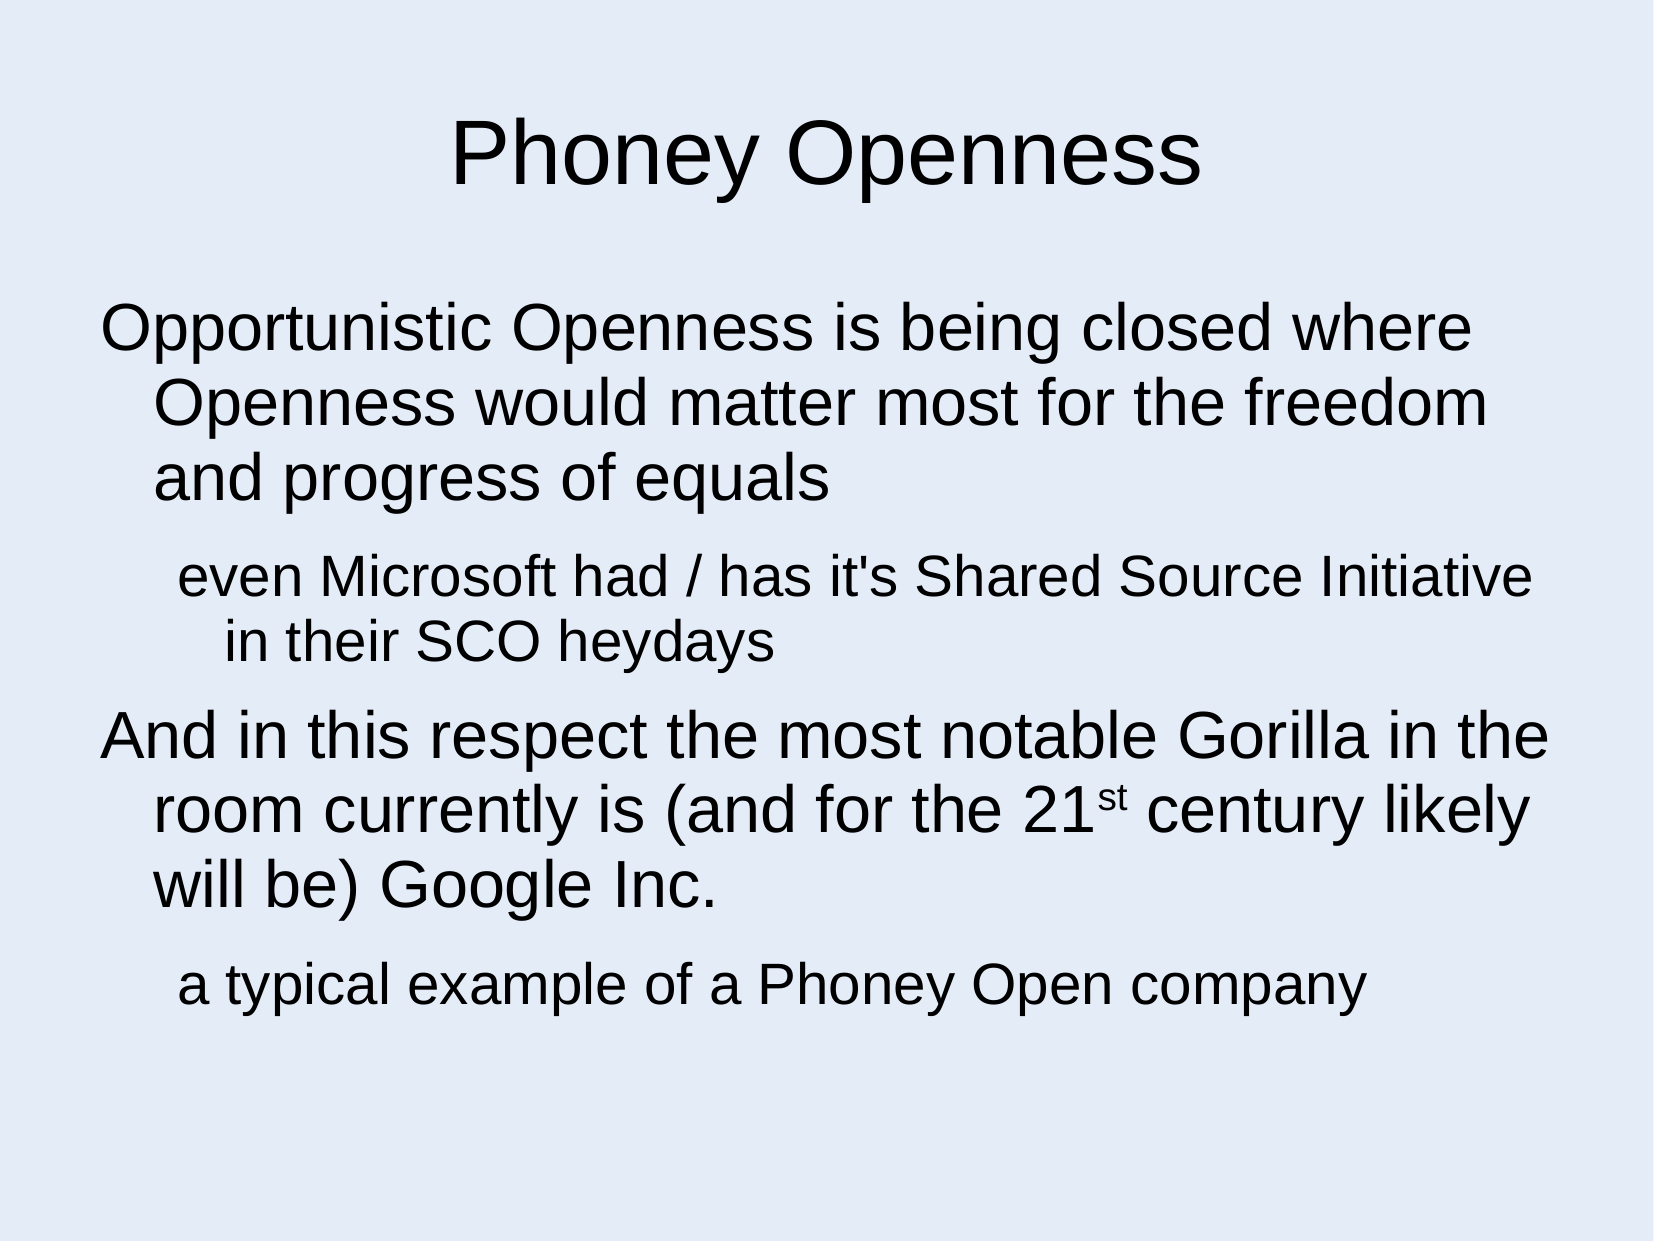

# Phoney Openness
Opportunistic Openness is being closed where Openness would matter most for the freedom and progress of equals
even Microsoft had / has it's Shared Source Initiative in their SCO heydays
And in this respect the most notable Gorilla in the room currently is (and for the 21st century likely will be) Google Inc.
a typical example of a Phoney Open company